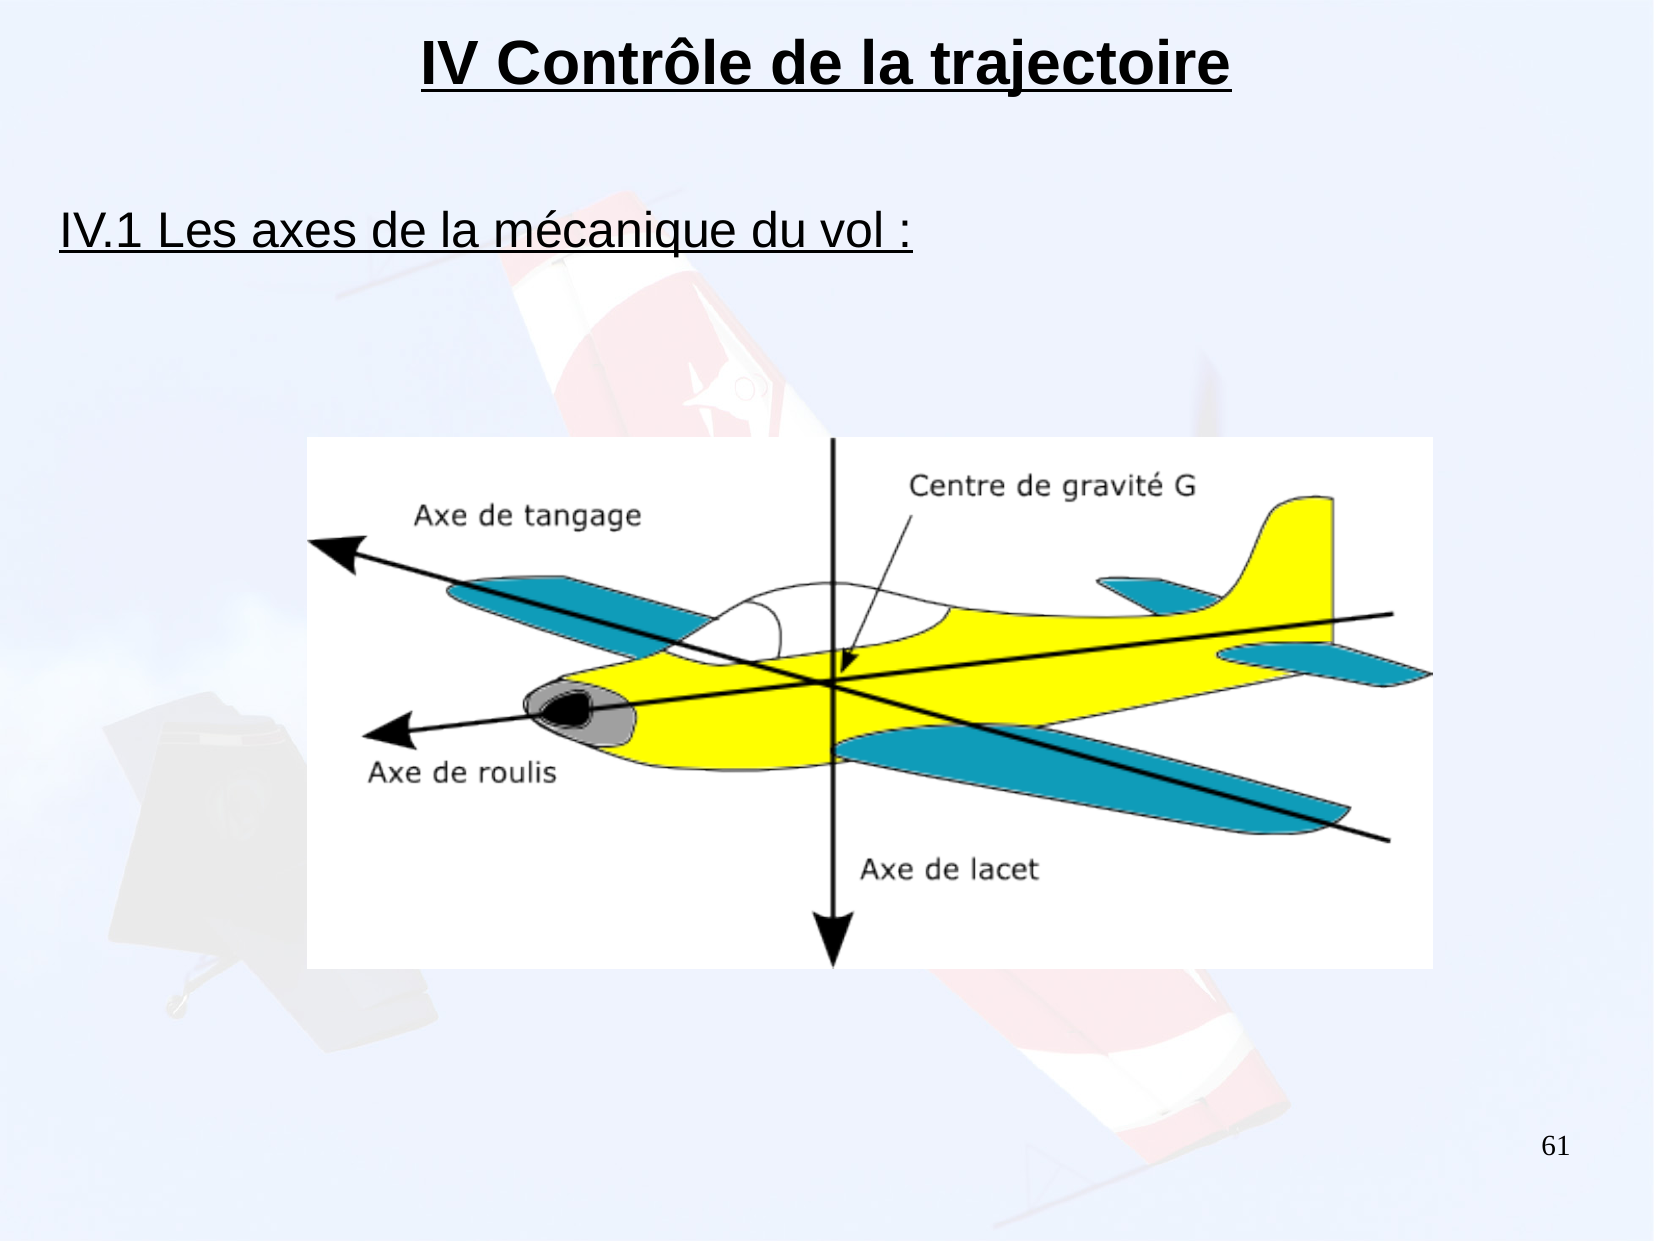

# IV Contrôle de la trajectoire
IV.1 Les axes de la mécanique du vol :
61